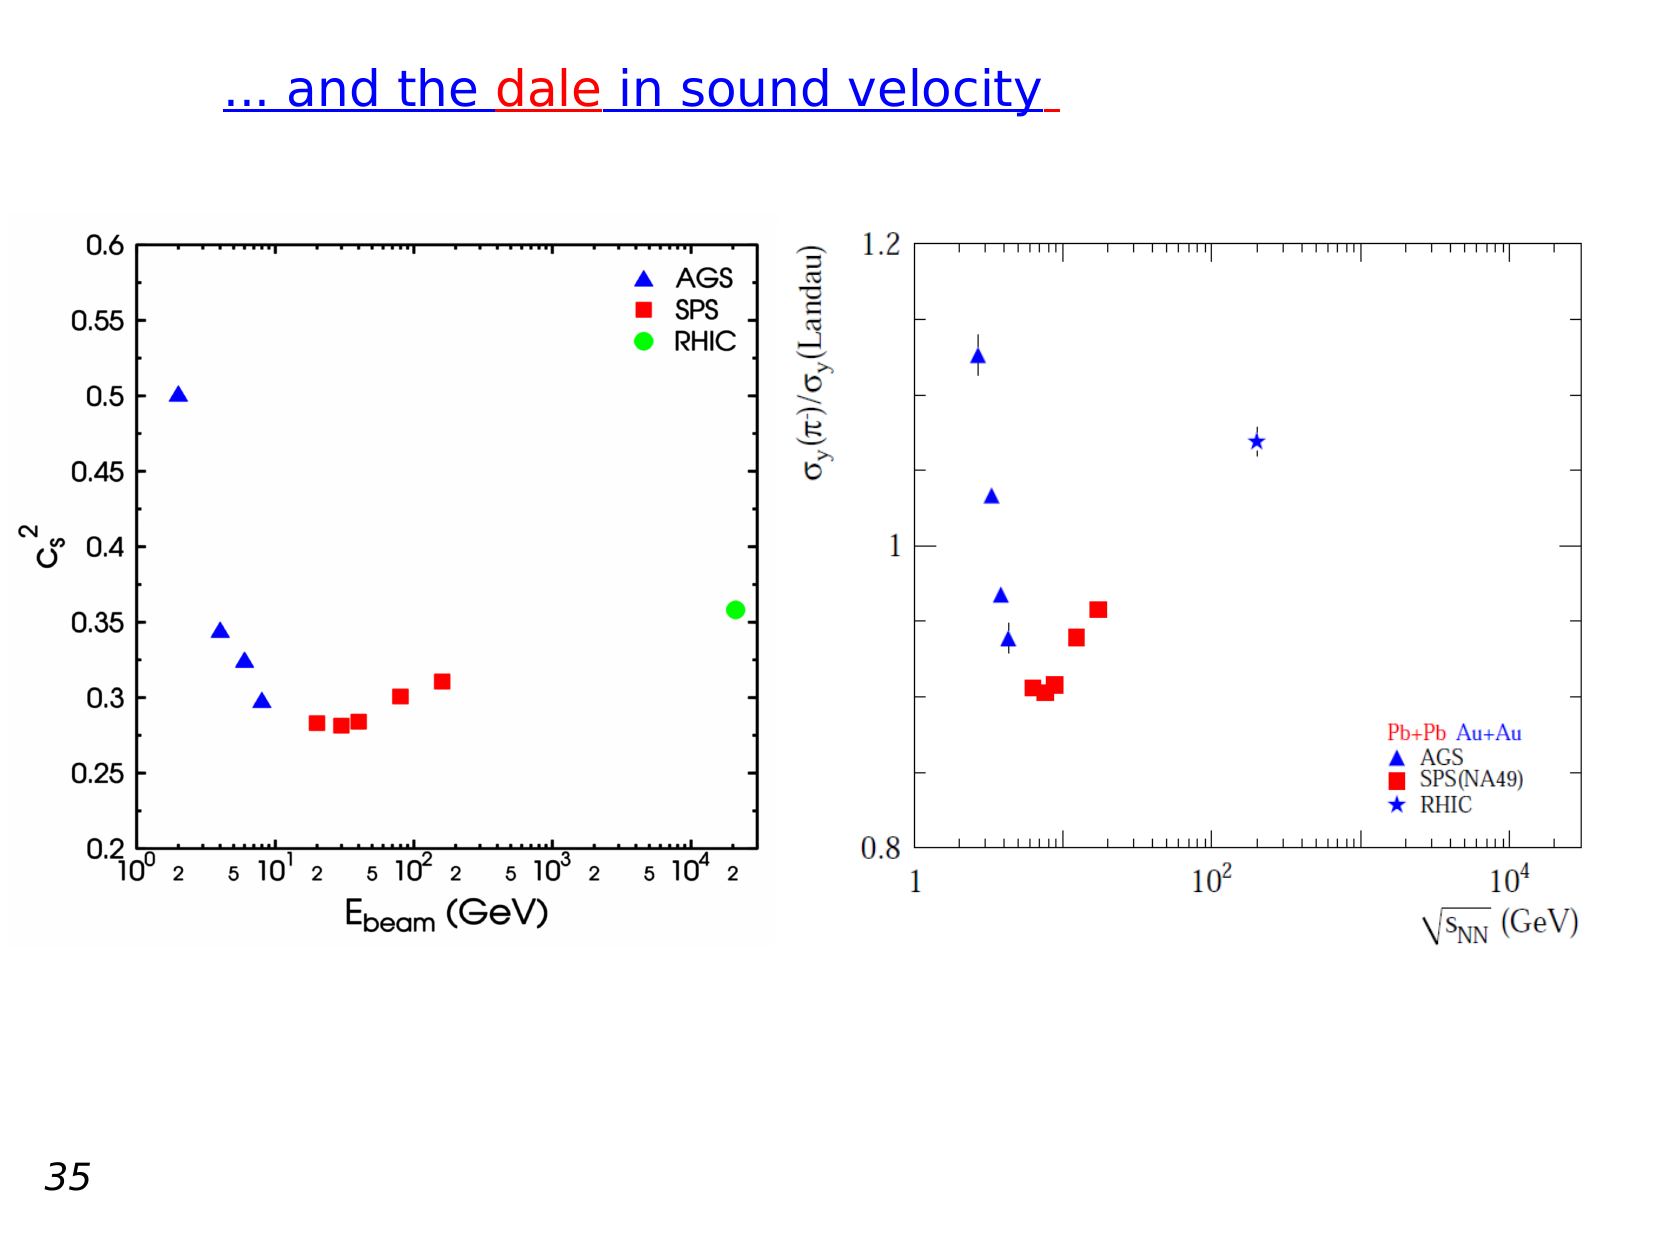

... and the dale in sound velocity